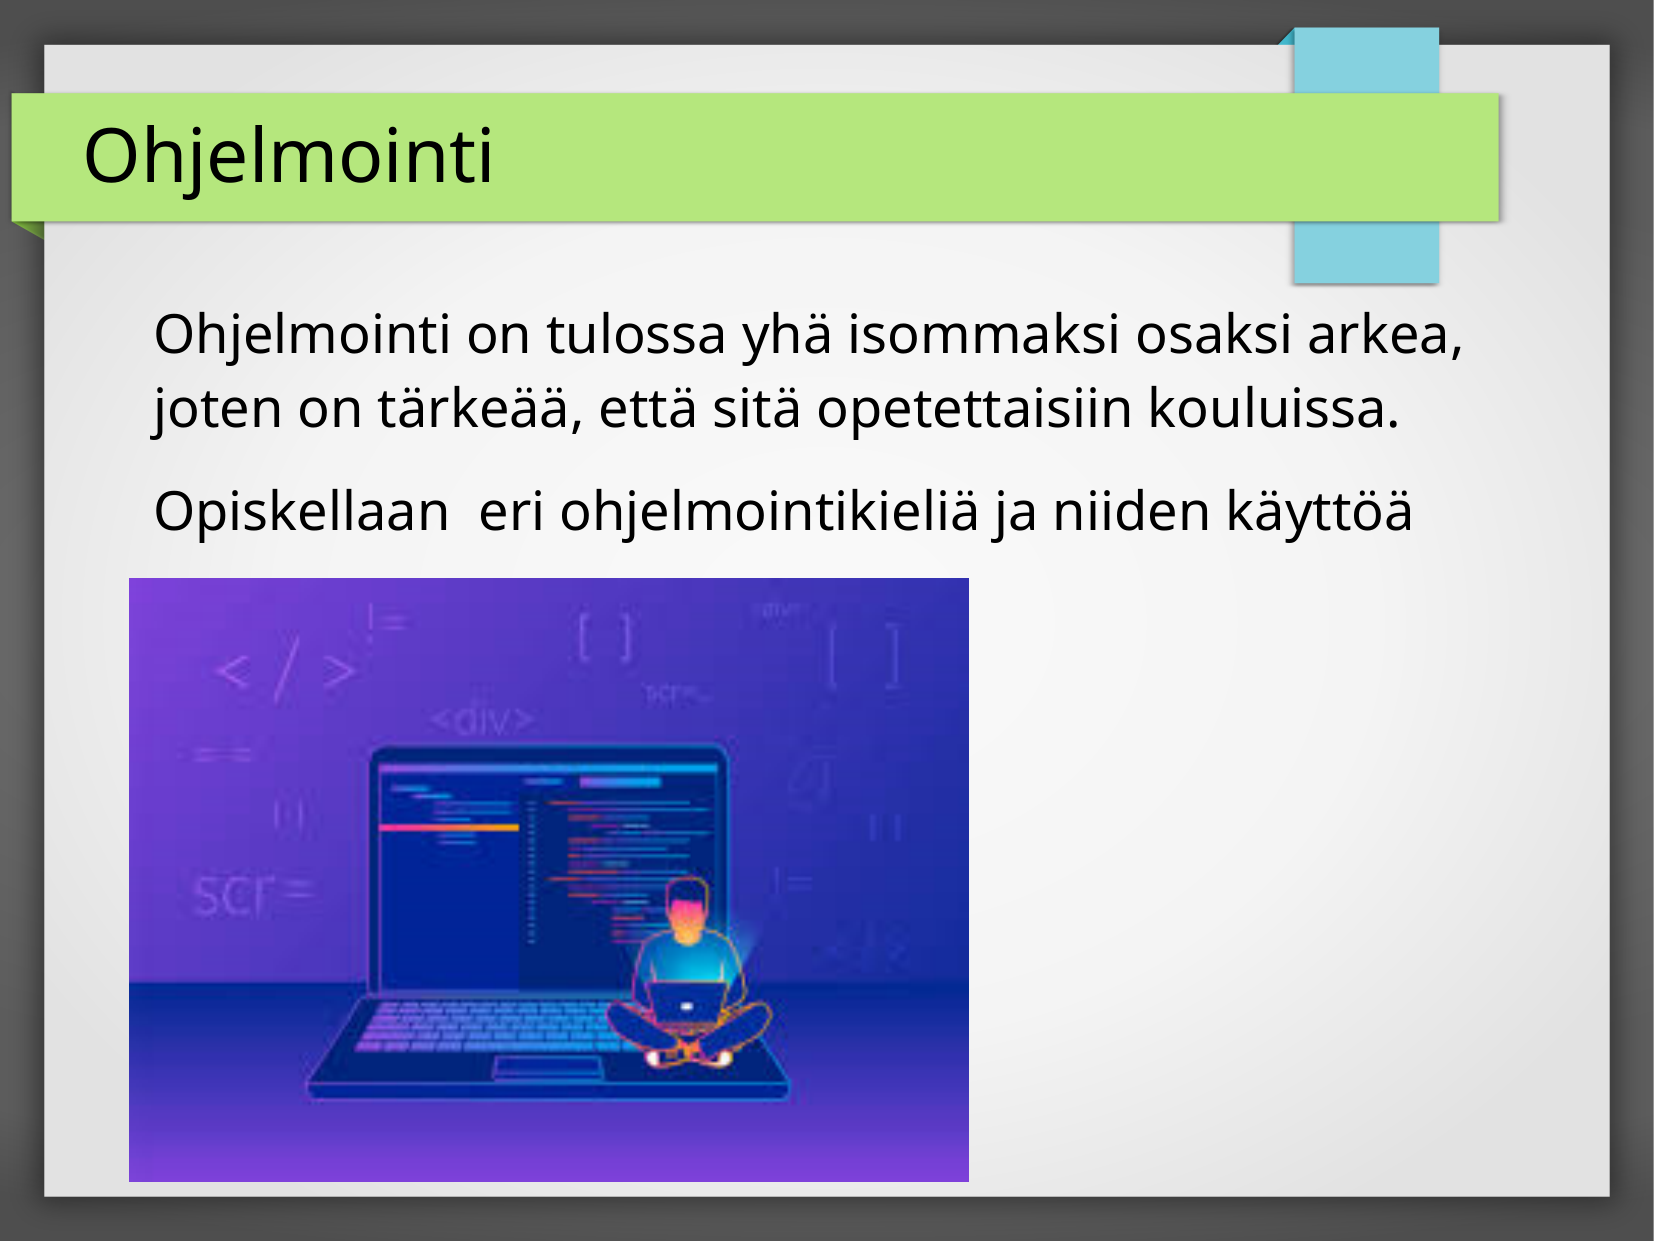

# Ohjelmointi
Ohjelmointi on tulossa yhä isommaksi osaksi arkea, joten on tärkeää, että sitä opetettaisiin kouluissa.
Opiskellaan eri ohjelmointikieliä ja niiden käyttöä